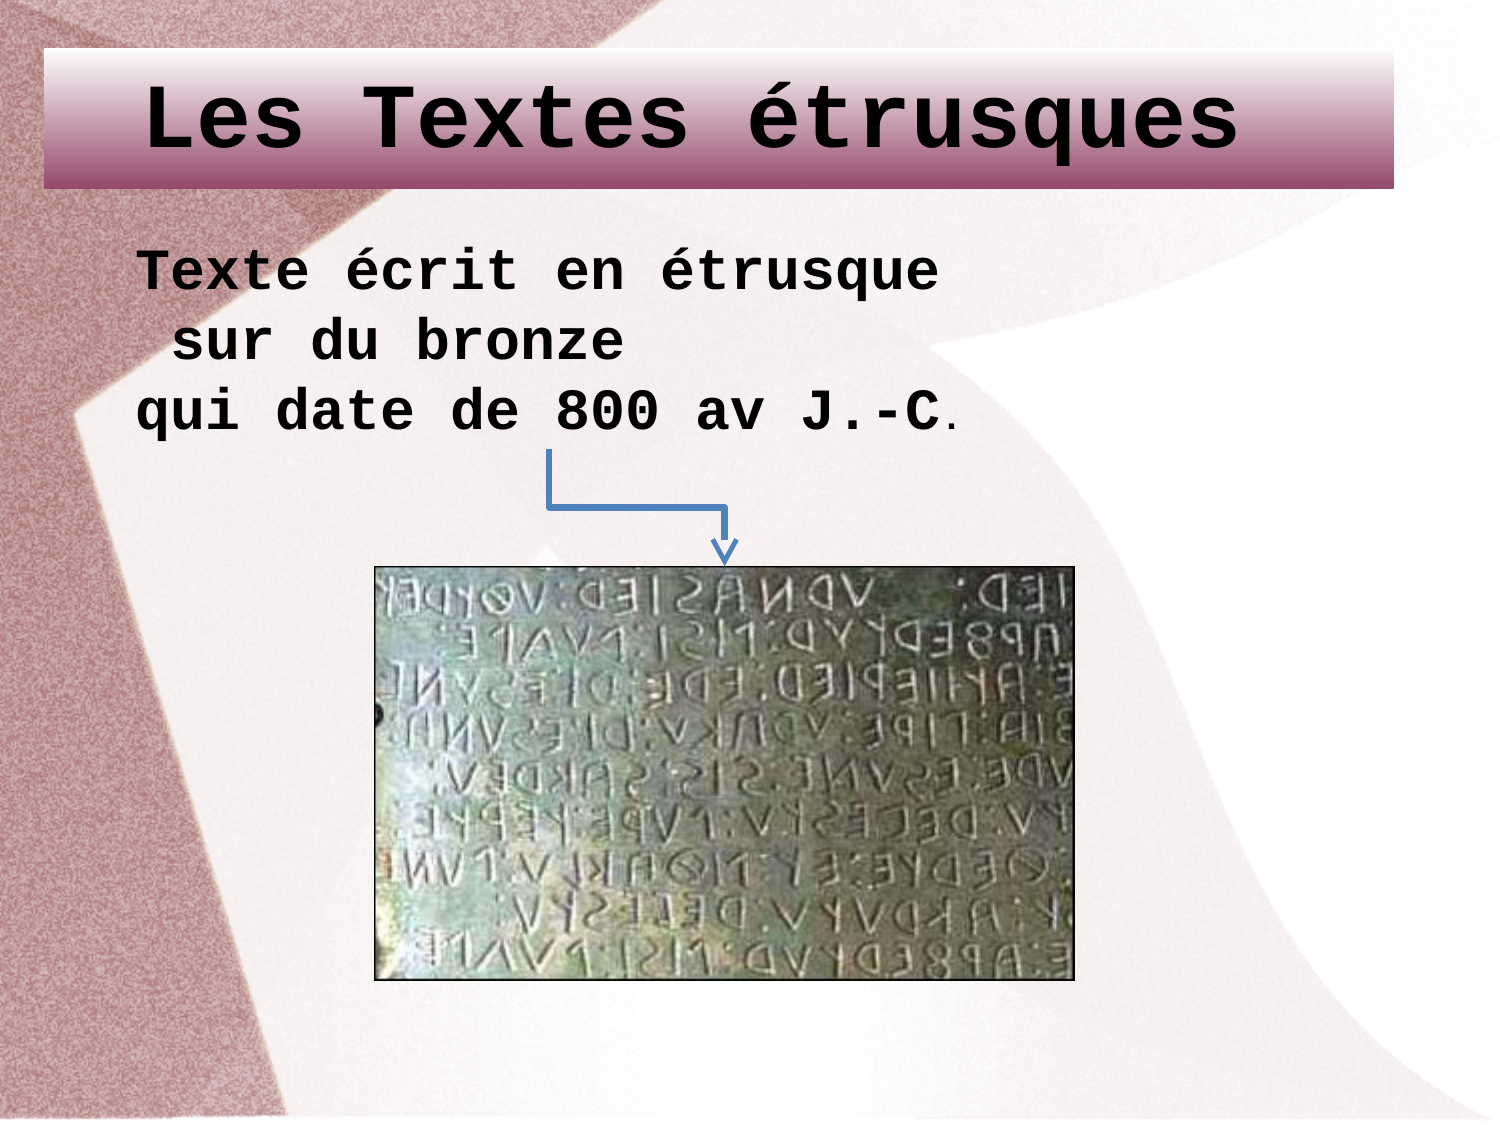

# Les Textes étrusques
Texte écrit en étrusque
 sur du bronze
qui date de 800 av J.-C.